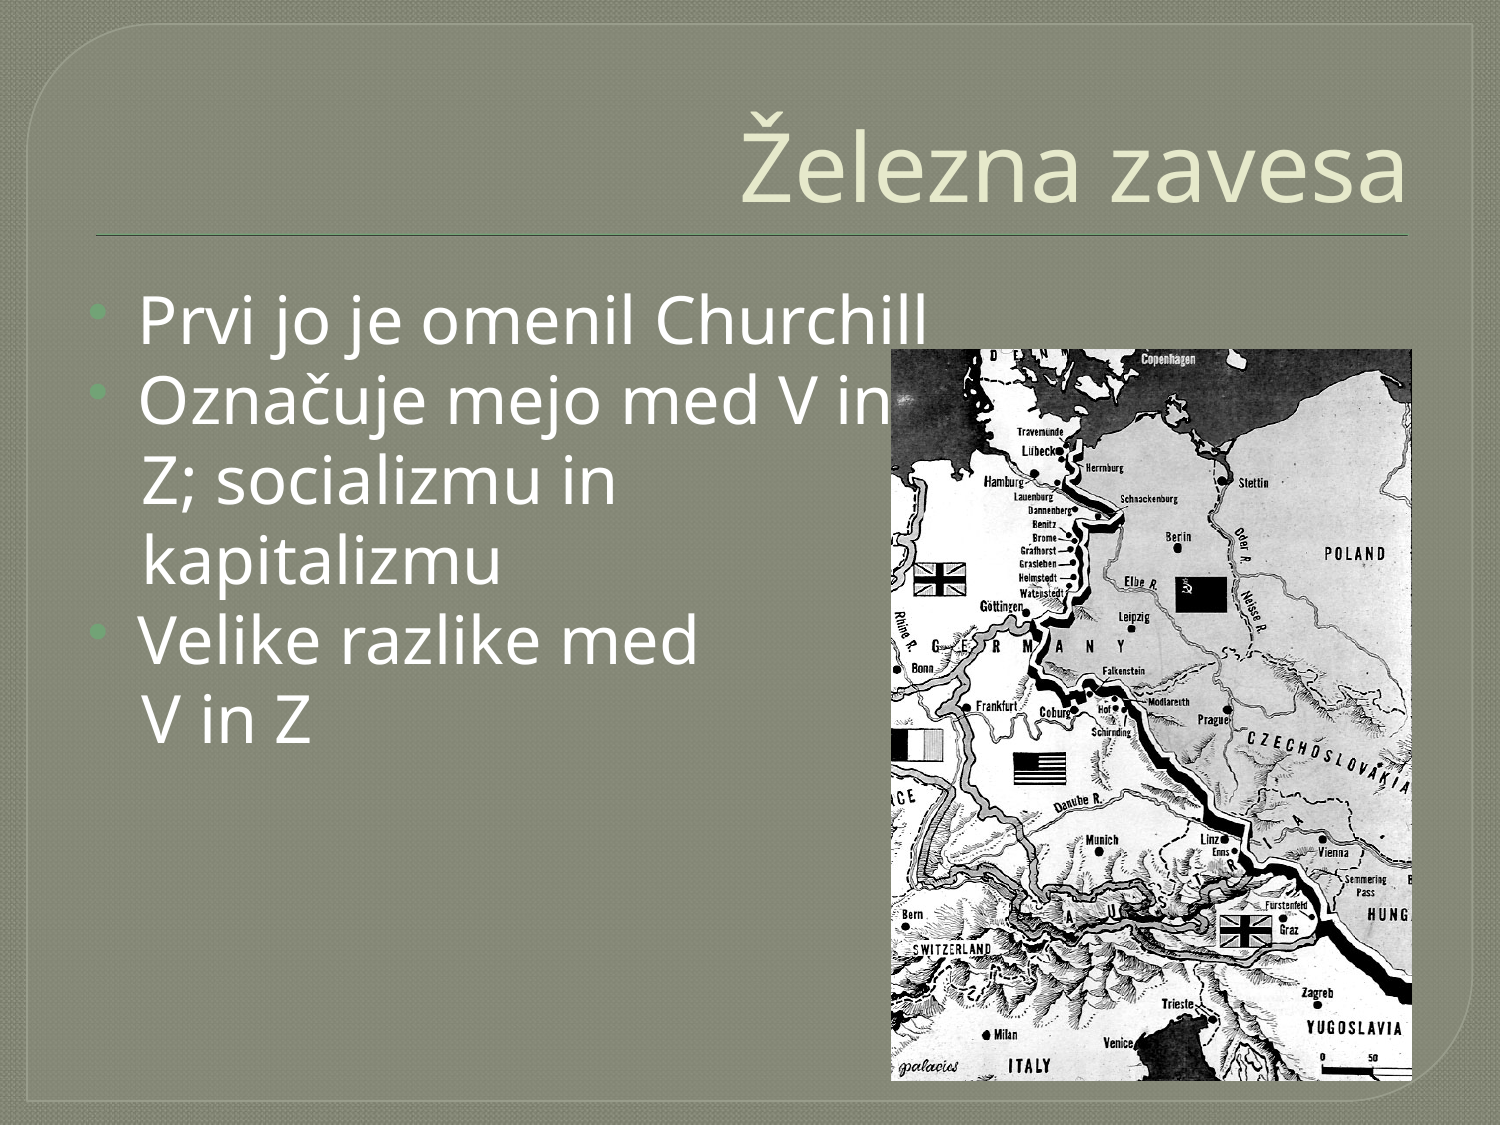

# Železna zavesa
Prvi jo je omenil Churchill
Označuje mejo med V in
 Z; socializmu in
 kapitalizmu
Velike razlike med
 V in Z